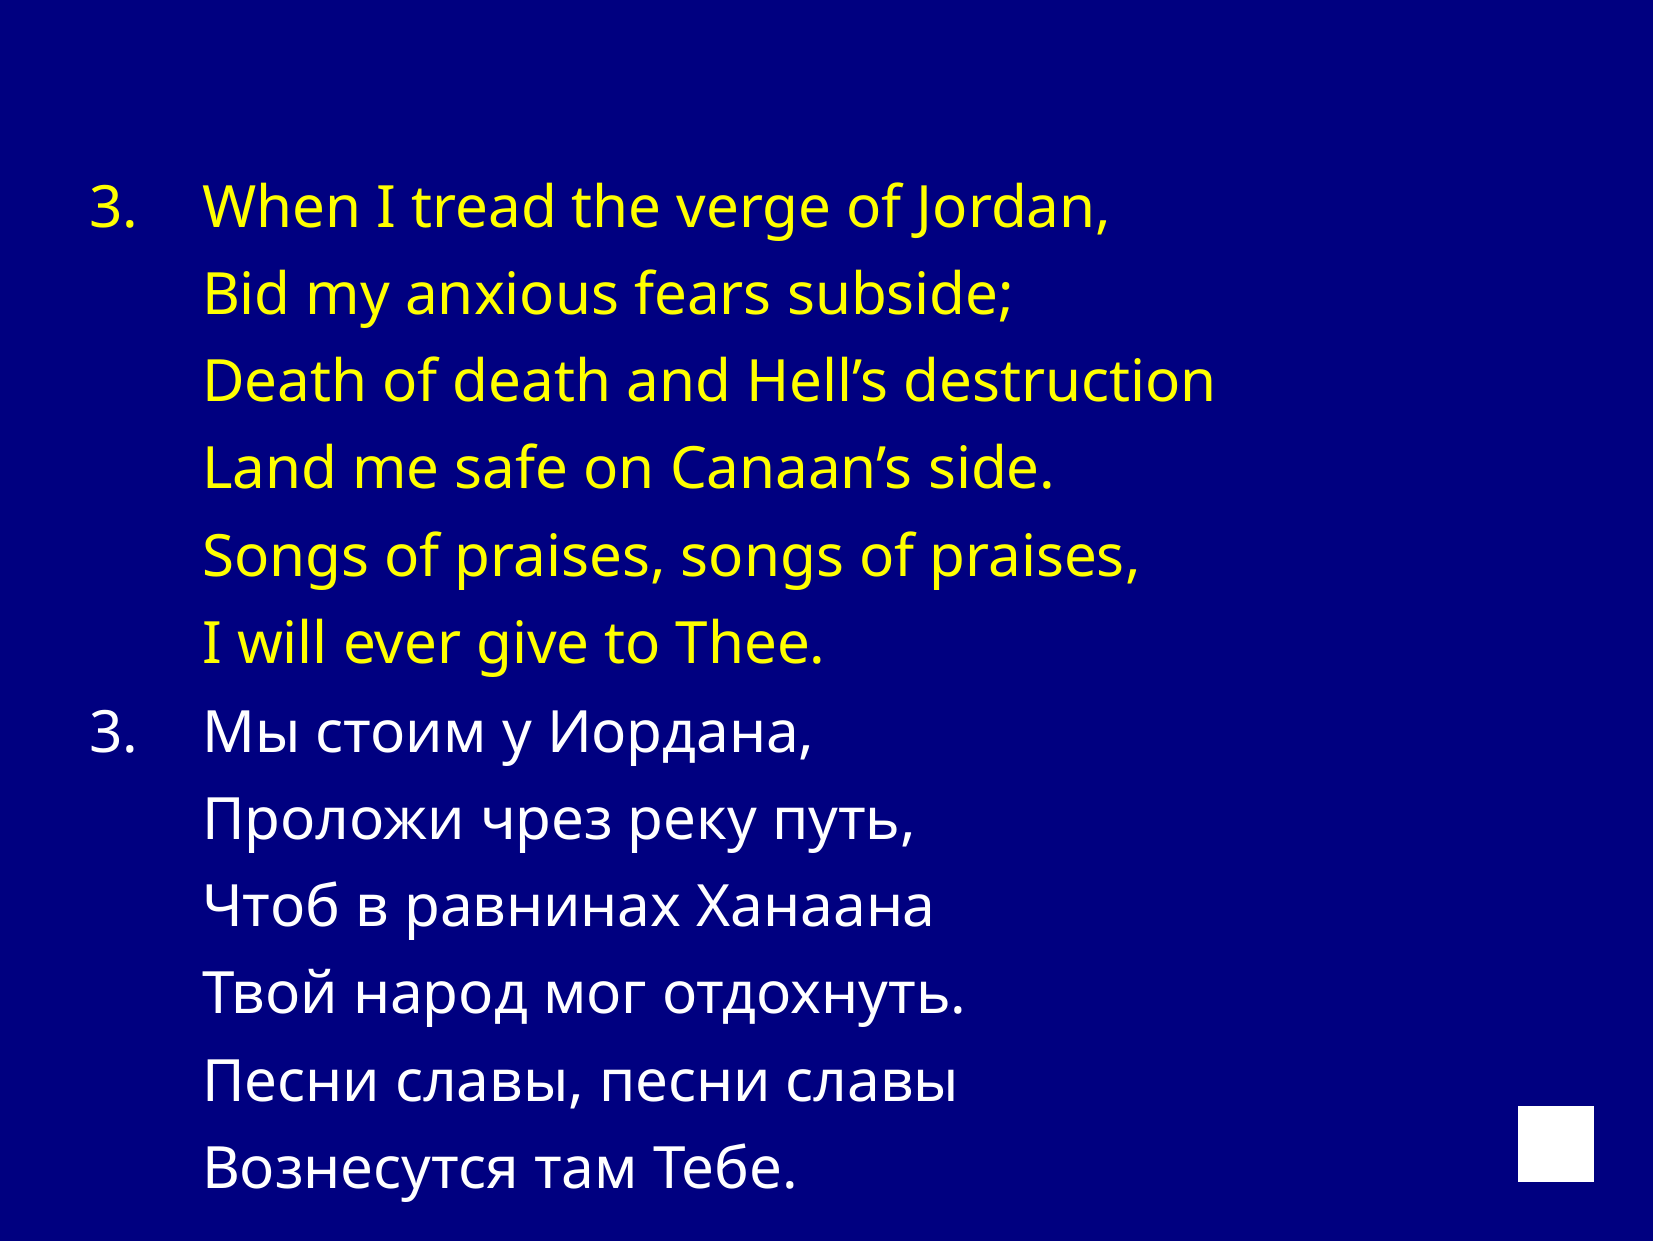

3.	When I tread the verge of Jordan,
	Bid my anxious fears subside;
	Death of death and Hell’s destruction
	Land me safe on Canaan’s side.
	Songs of praises, songs of praises,
	I will ever give to Thee.
3.	Мы стоим у Иордана,
	Проложи чрез реку путь,
	Чтоб в равнинах Ханаана
	Твой народ мог отдохнуть.
	Песни славы, песни славы
	Вознесутся там Тебе.